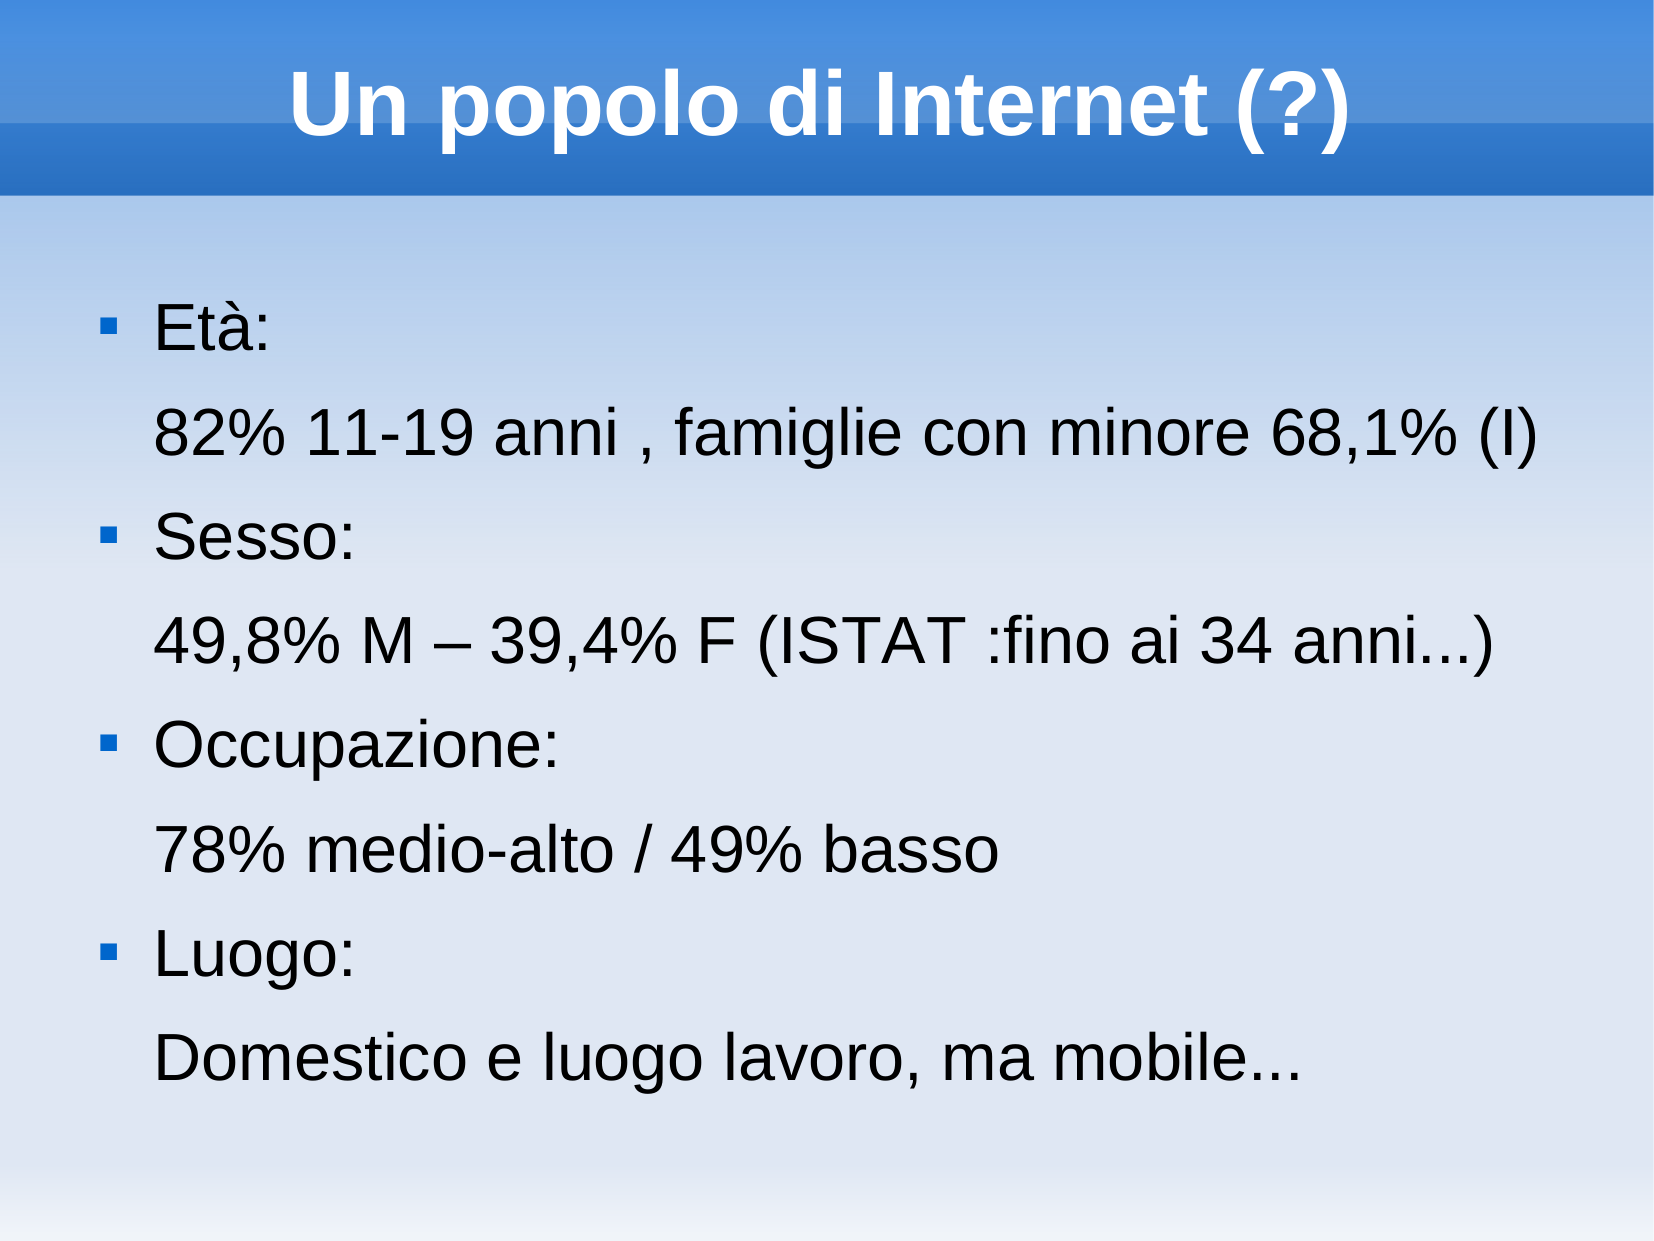

# Un popolo di Internet (?)
Età:
82% 11-19 anni , famiglie con minore 68,1% (I)
Sesso:
49,8% M – 39,4% F (ISTAT :fino ai 34 anni...)
Occupazione:
78% medio-alto / 49% basso
Luogo:
Domestico e luogo lavoro, ma mobile...